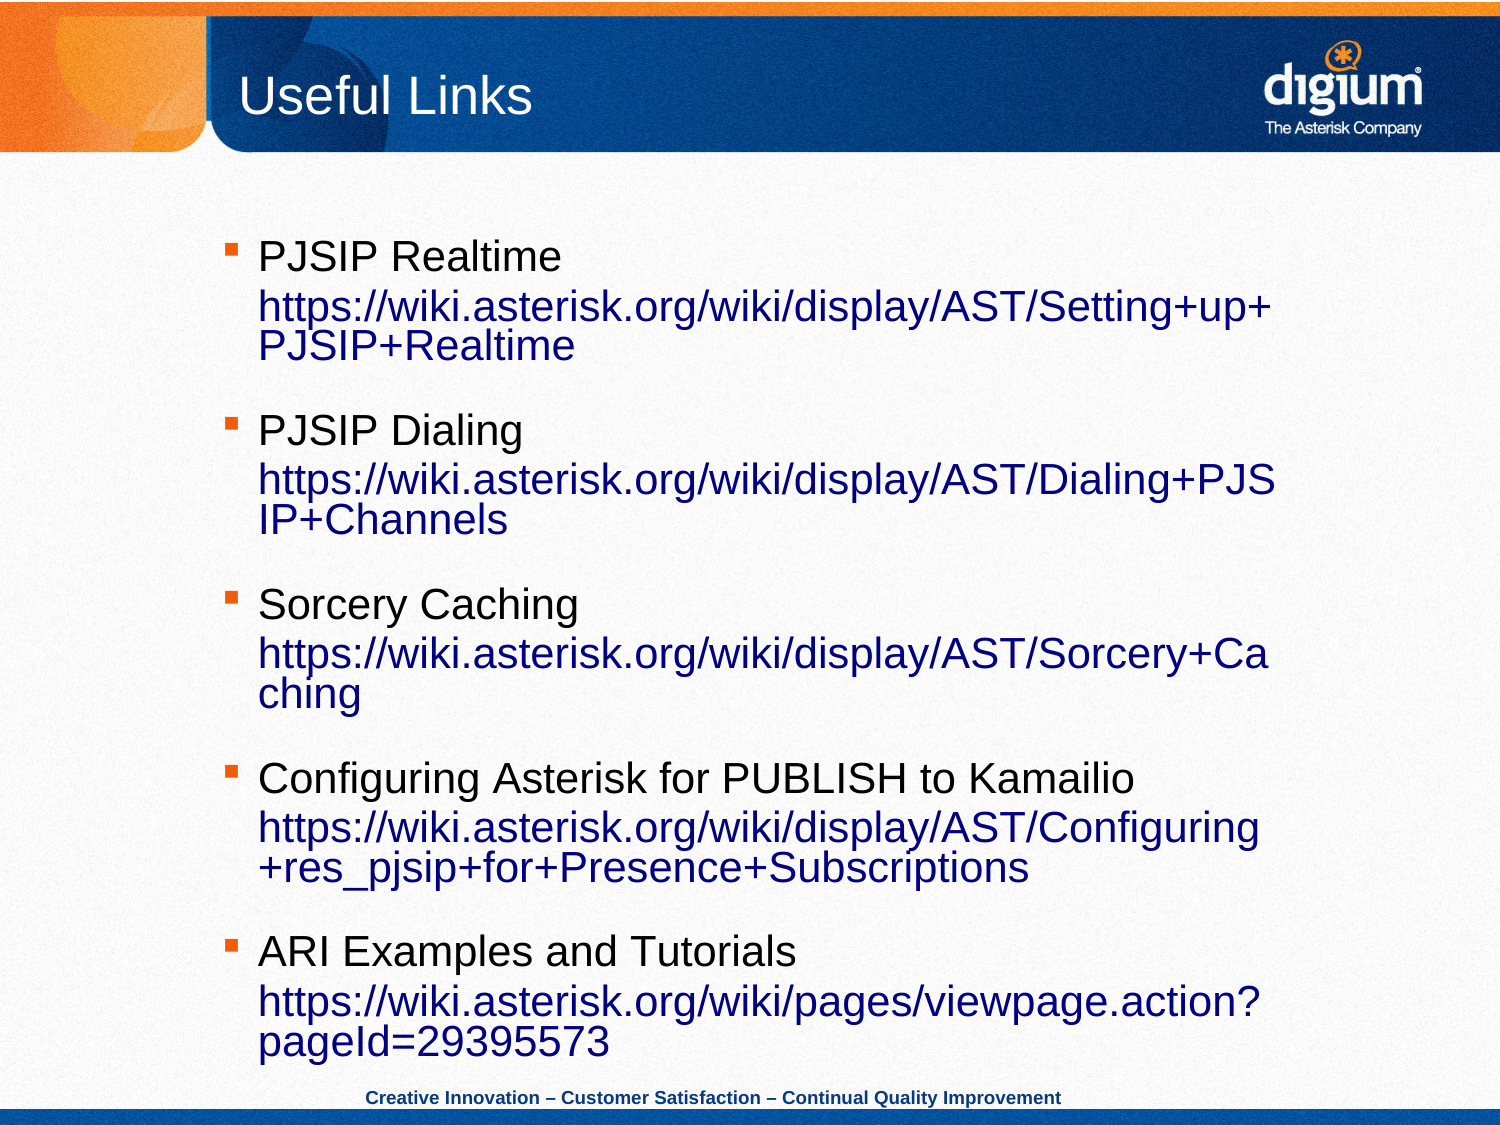

# Useful Links
PJSIP Realtime
https://wiki.asterisk.org/wiki/display/AST/Setting+up+PJSIP+Realtime
PJSIP Dialing
https://wiki.asterisk.org/wiki/display/AST/Dialing+PJSIP+Channels
Sorcery Caching
https://wiki.asterisk.org/wiki/display/AST/Sorcery+Caching
Configuring Asterisk for PUBLISH to Kamailio
https://wiki.asterisk.org/wiki/display/AST/Configuring+res_pjsip+for+Presence+Subscriptions
ARI Examples and Tutorials
https://wiki.asterisk.org/wiki/pages/viewpage.action?pageId=29395573